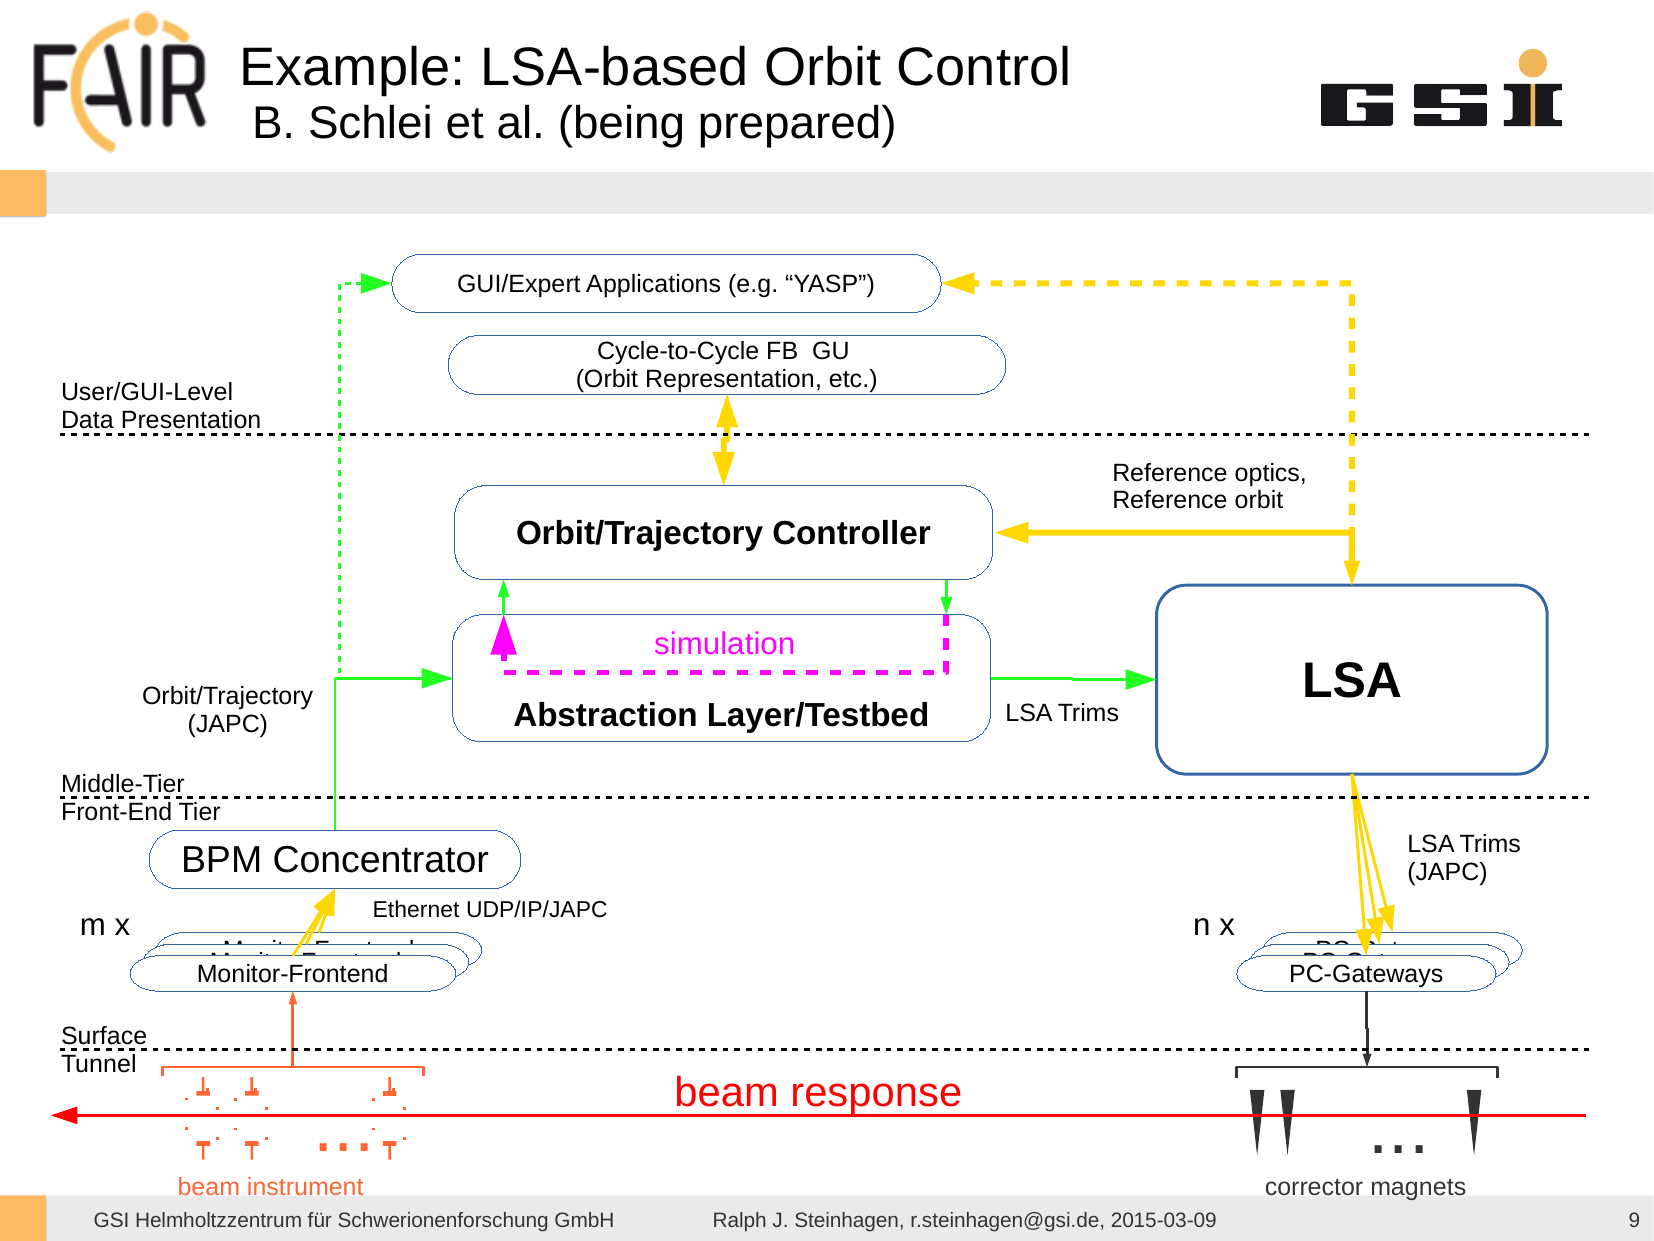

# Example: LSA-based Orbit Control B. Schlei et al. (being prepared)
GUI/Expert Applications (e.g. “YASP”)
Cycle-to-Cycle FB GU
(Orbit Representation, etc.)
User/GUI-Level
Data Presentation
Reference optics,
Reference orbit
Orbit/Trajectory Controller
LSA
Abstraction Layer/Testbed
Orbit/Trajectory
(JAPC)
LSA Trims
Middle-Tier
Front-End Tier
LSA Trims
(JAPC)
BPM Concentrator
Ethernet UDP/IP/JAPC
m x
n x
Monitor-Frontend
PC-Gateways
Monitor-Frontend
PC-Gateways
Monitor-Frontend
PC-Gateways
Surface
Tunnel
...
...
beam response
beam instrument
corrector magnets